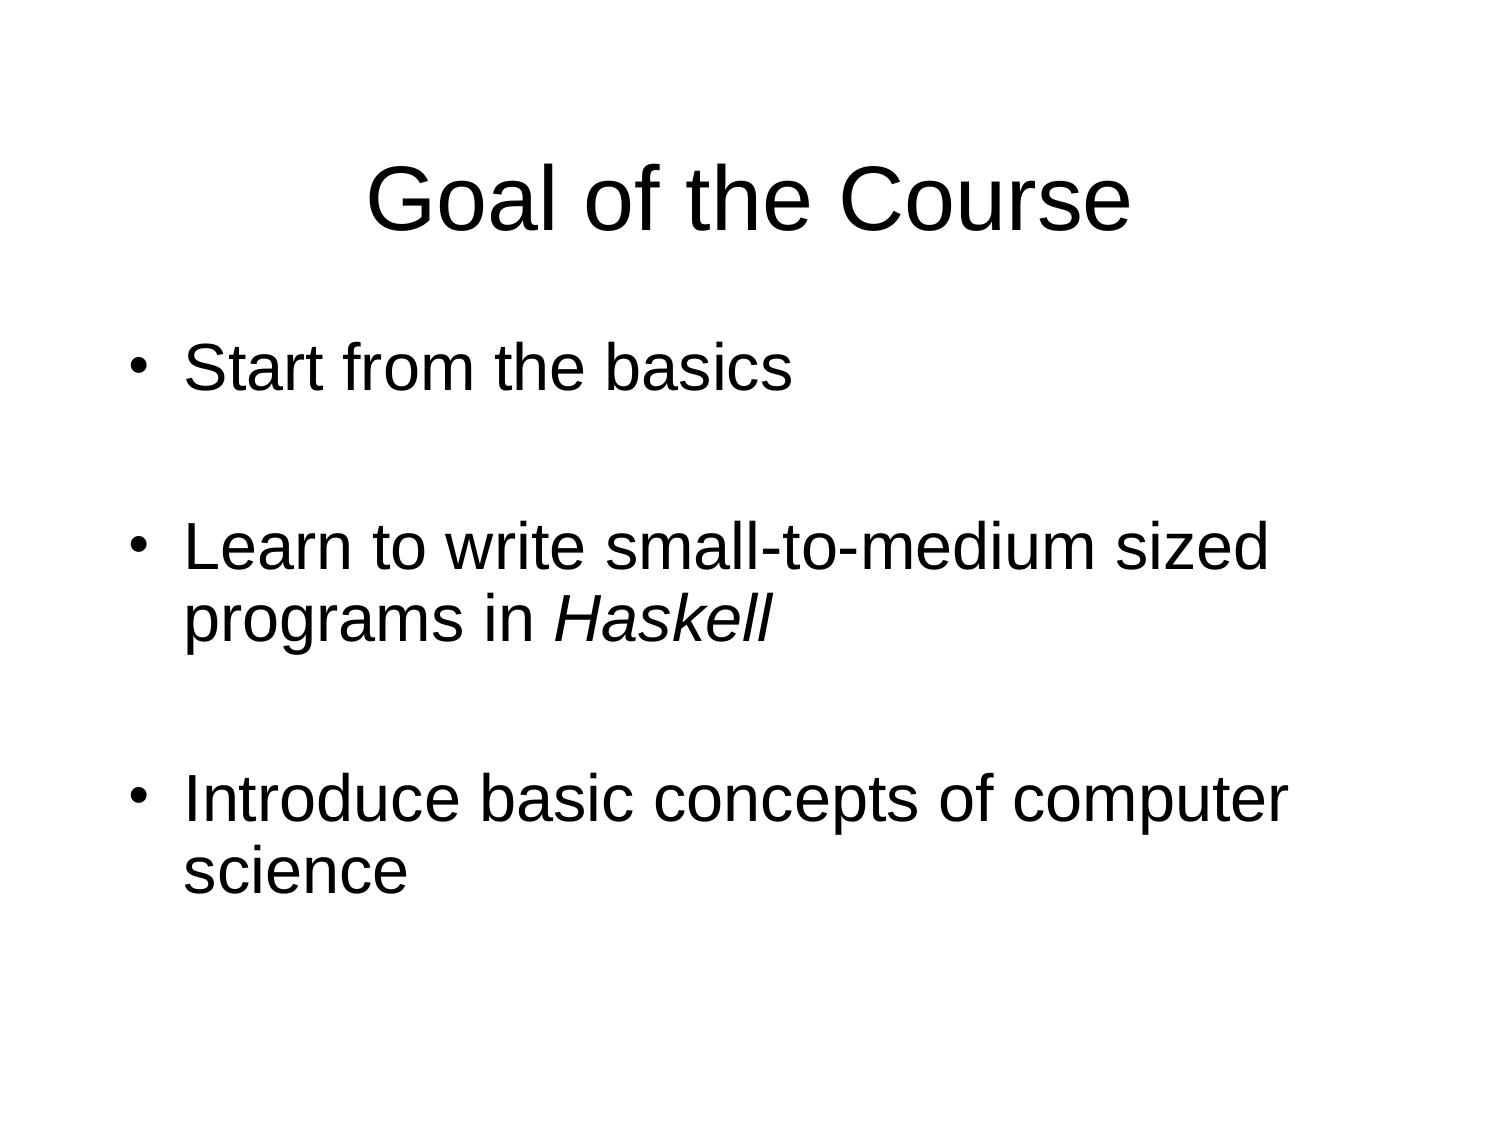

# Goal of the Course
Start from the basics
Learn to write small-to-medium sized programs in Haskell
Introduce basic concepts of computer science